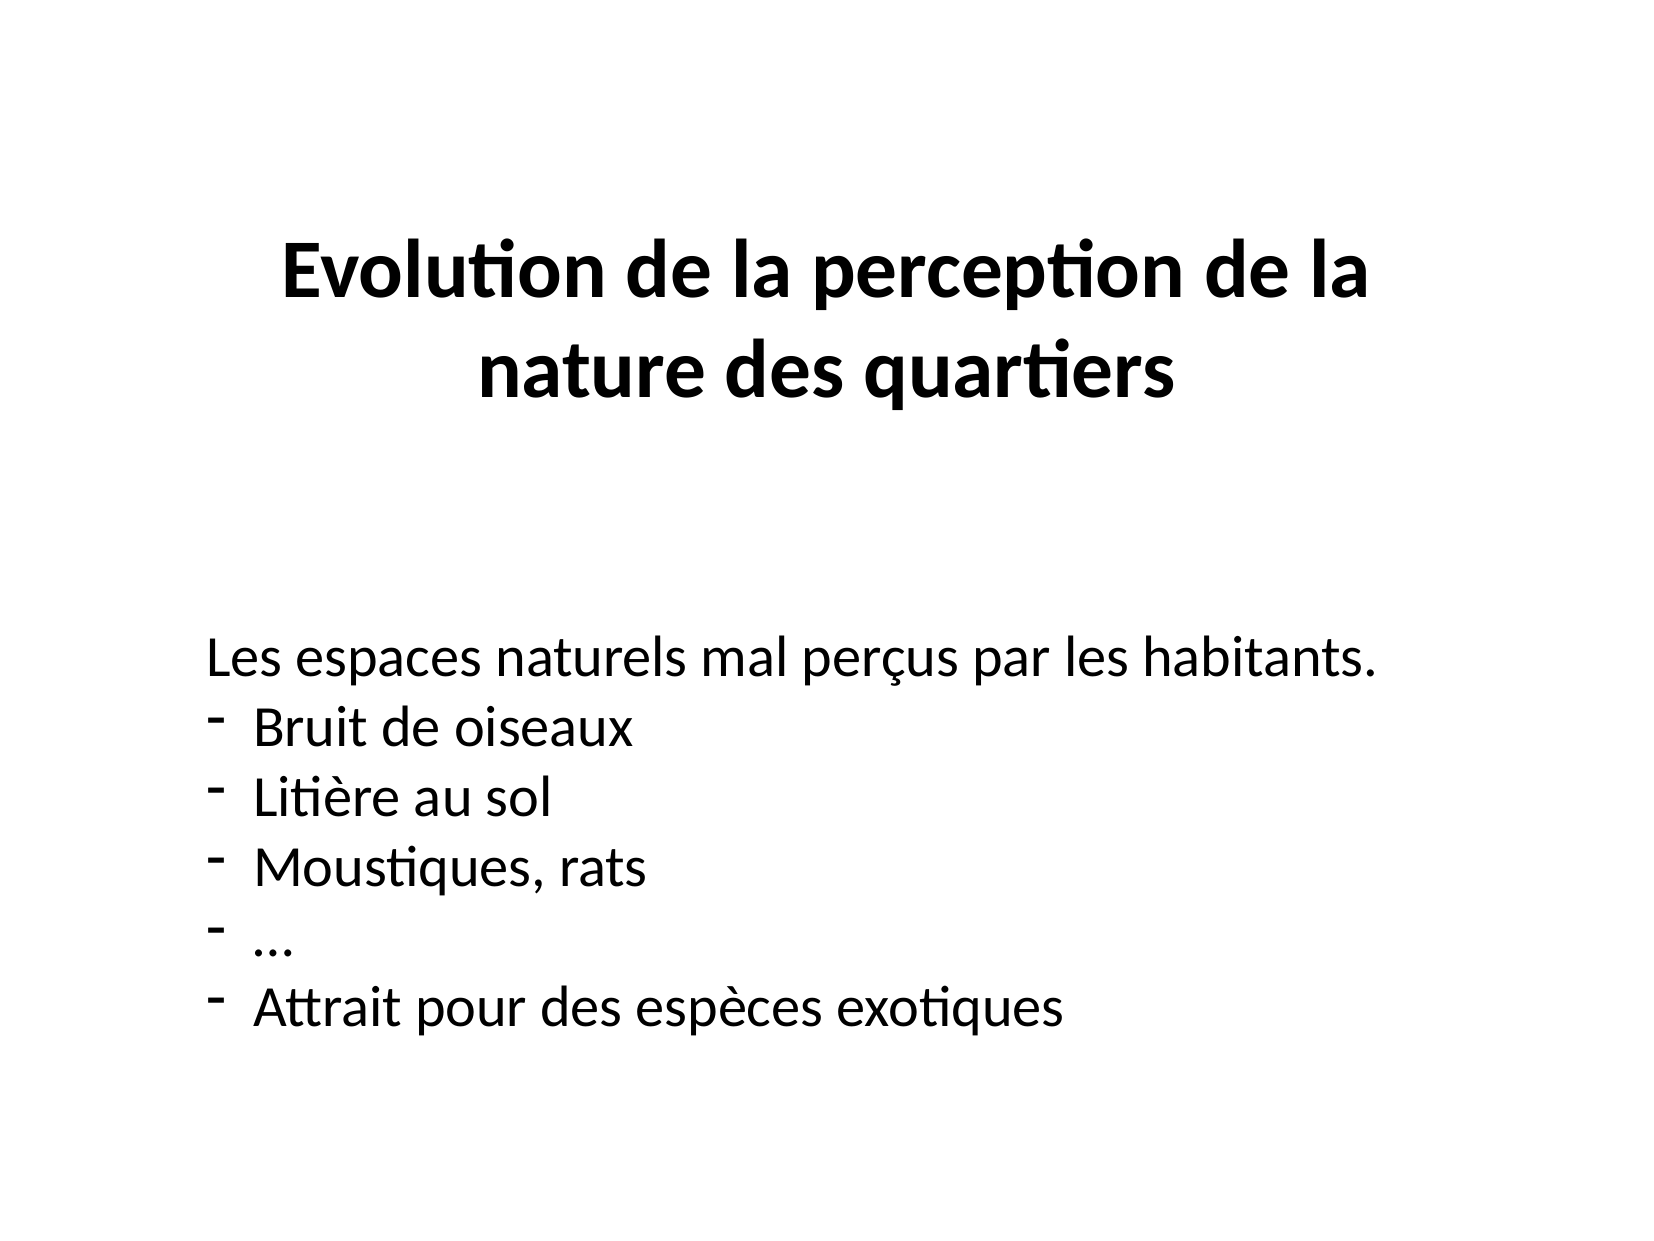

Evolution de la perception de la nature des quartiers
Les espaces naturels mal perçus par les habitants.
Bruit de oiseaux
Litière au sol
Moustiques, rats
…
Attrait pour des espèces exotiques